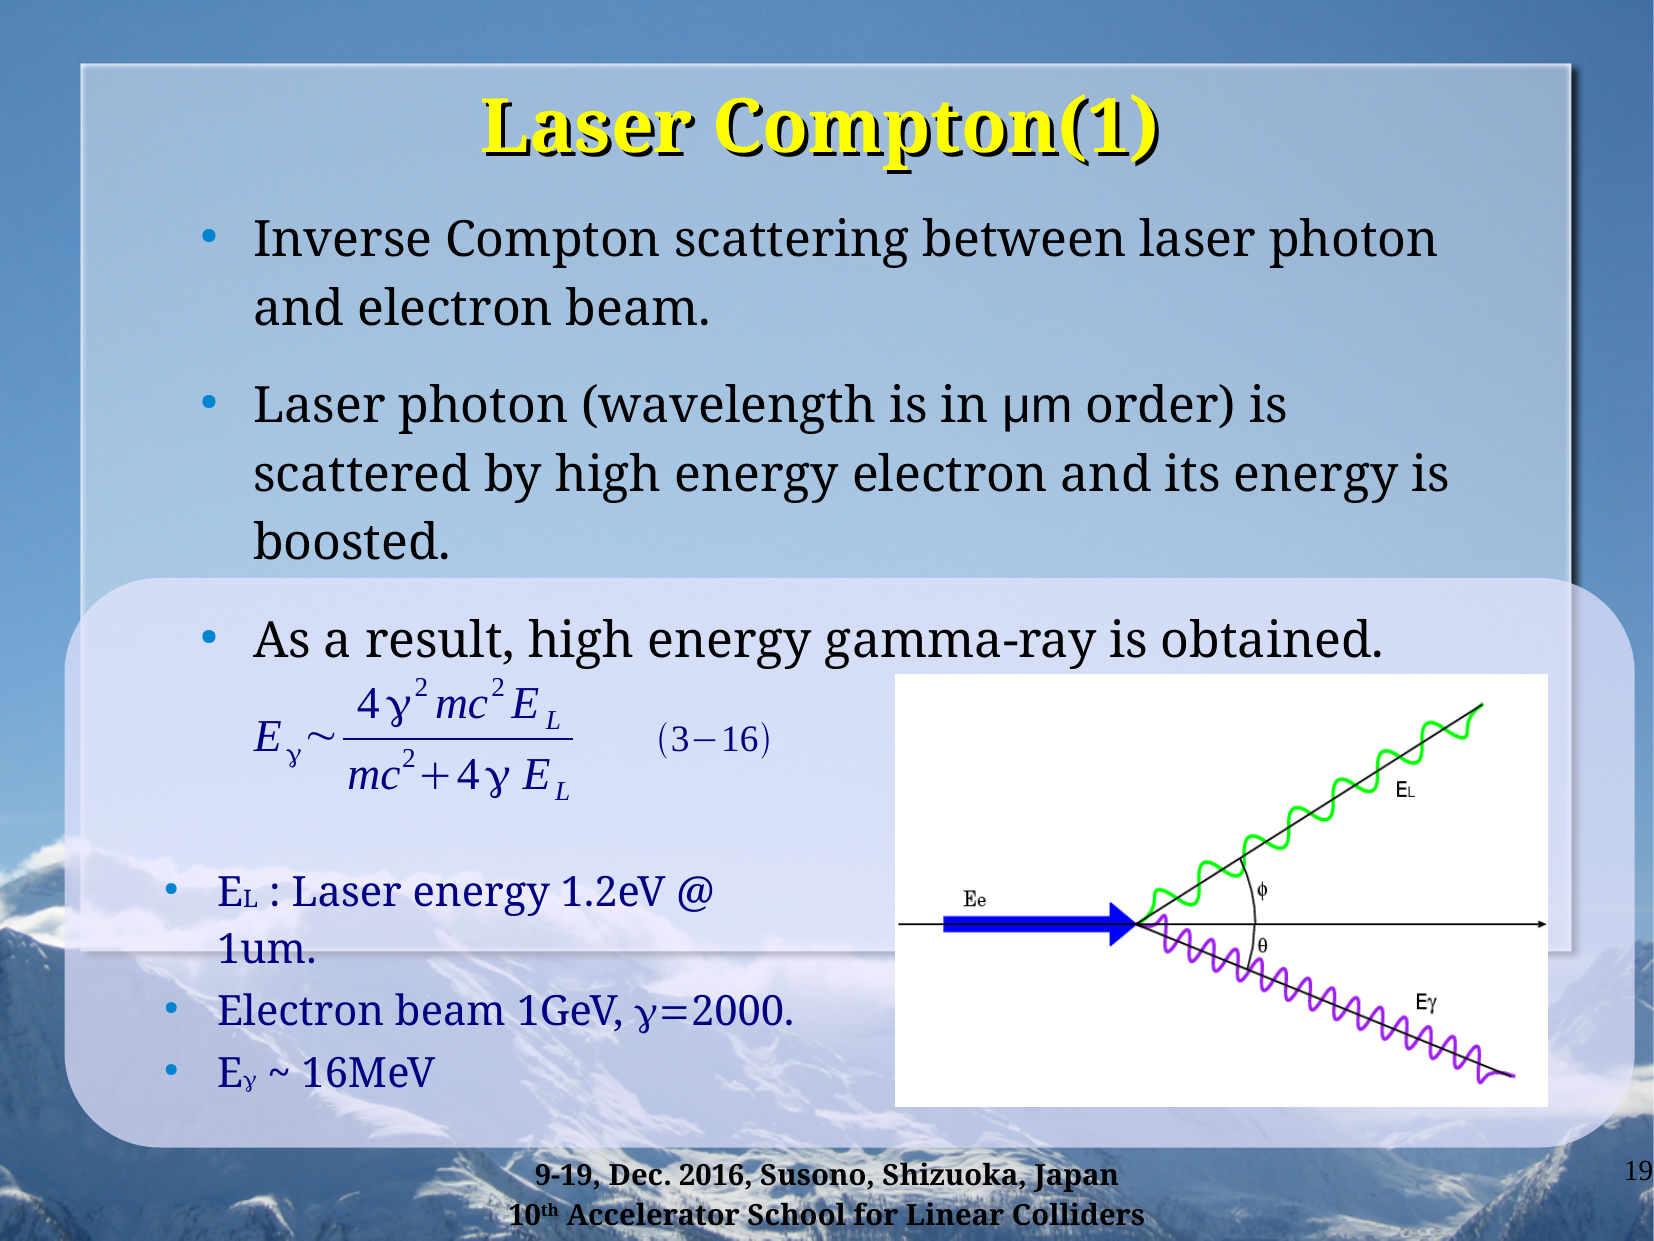

# Laser Compton(1)
Inverse Compton scattering between laser photon and electron beam.
Laser photon (wavelength is in μm order) is scattered by high energy electron and its energy is boosted.
As a result, high energy gamma-ray is obtained.
EL : Laser energy 1.2eV @ 1um.
Electron beam 1GeV, =2000.
E ~ 16MeV
19